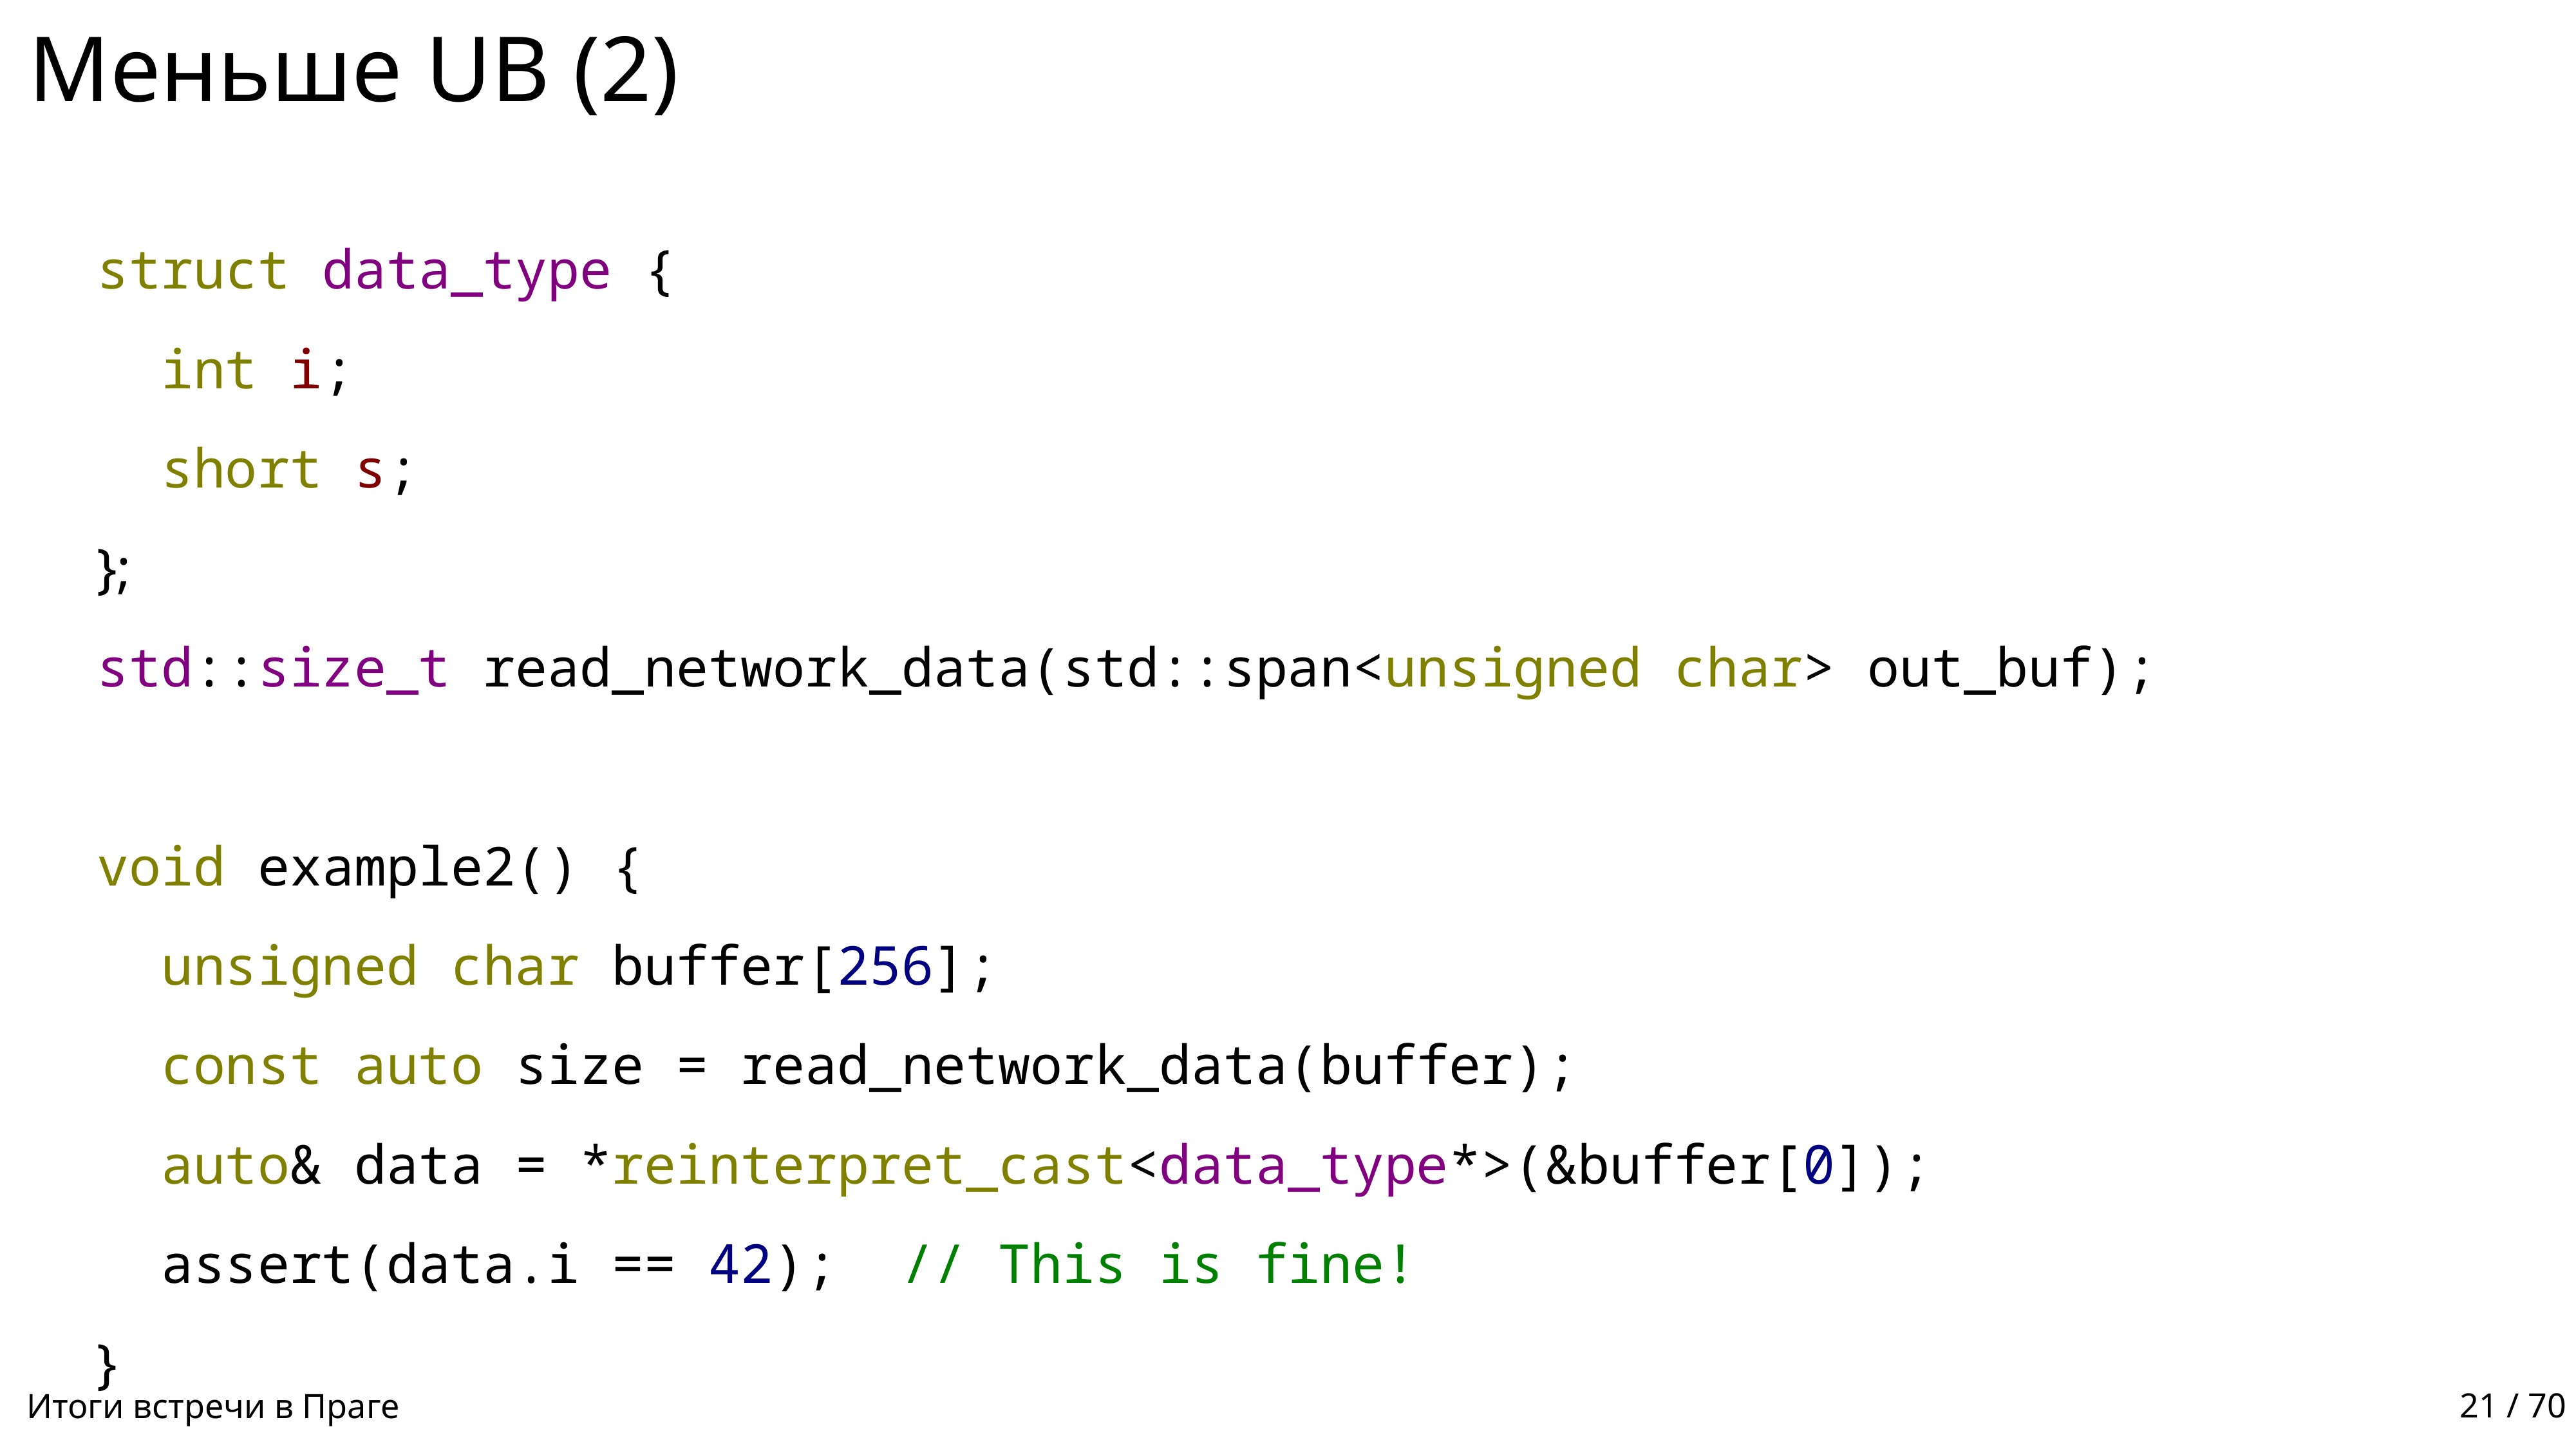

# Меньше UB (2)
struct data_type {
 int i;
 short s;
};
std::size_t read_network_data(std::span<unsigned char> out_buf);
void example2() {
 unsigned char buffer[256];
 const auto size = read_network_data(buffer);
 auto& data = *reinterpret_cast<data_type*>(&buffer[0]);
 assert(data.i == 42); // This is fine!
}
Итоги встречи в Праге